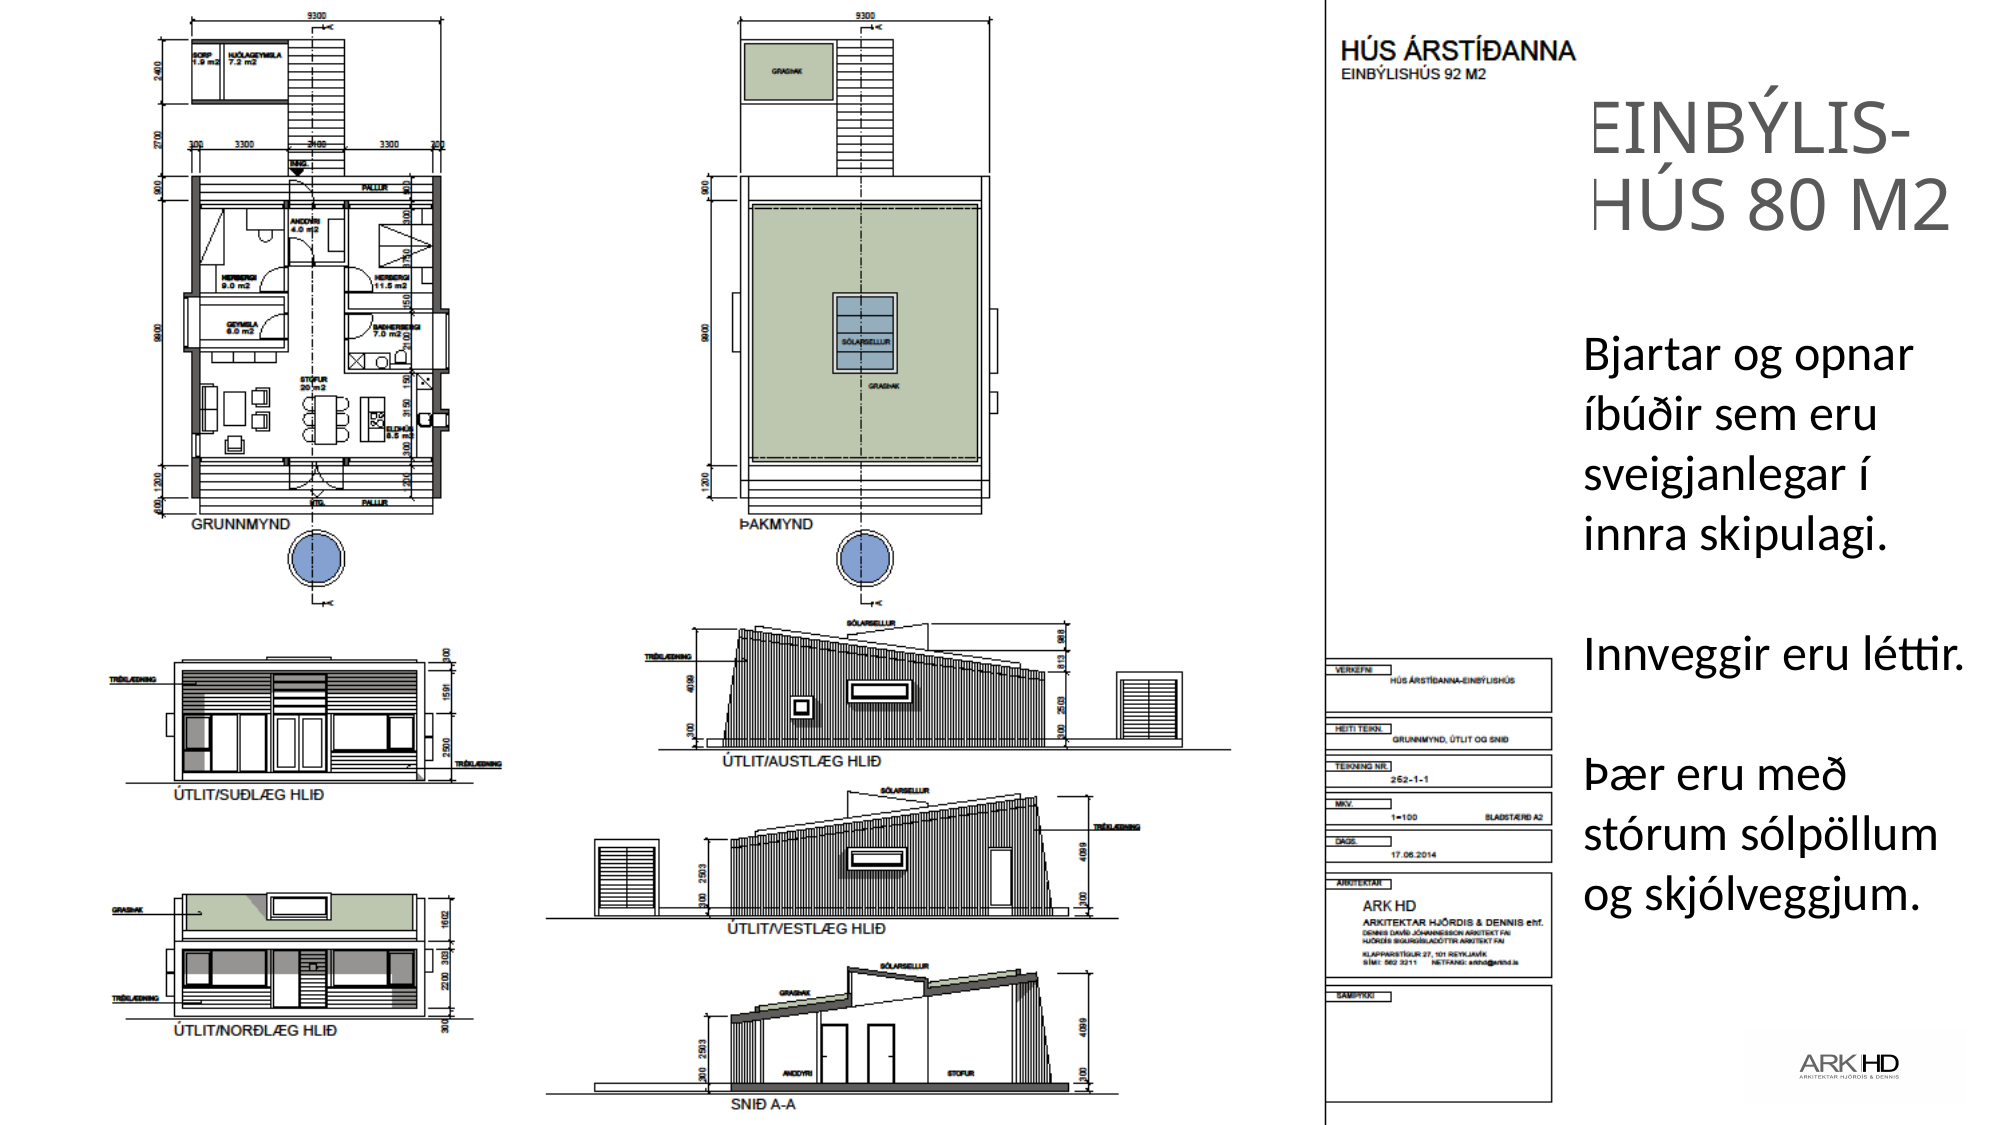

# EINBÝLIS- HÚS 80 M2
Bjartar og opnar íbúðir sem eru sveigjanlegar í innra skipulagi.
Innveggir eru léttir.
Þær eru með stórum sólpöllum og skjólveggjum.